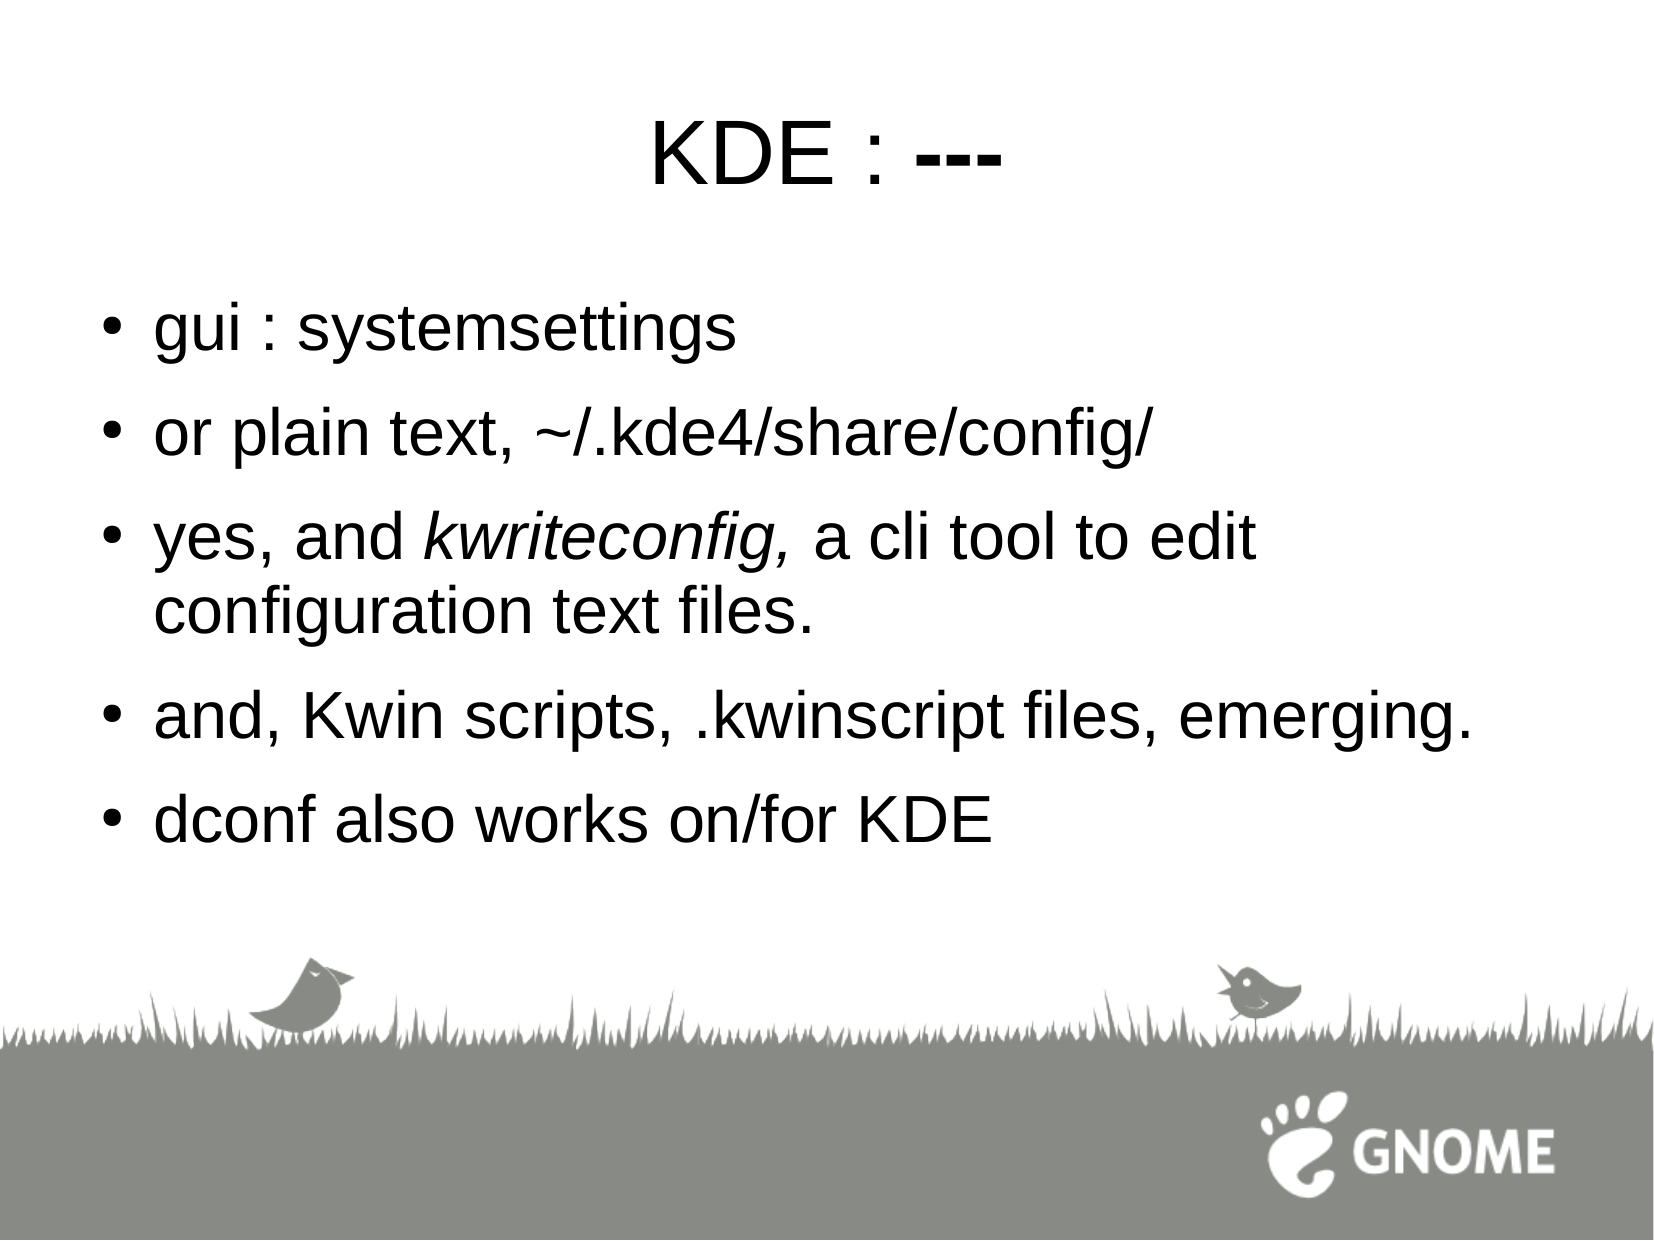

# KDE : ---
gui : systemsettings
or plain text, ~/.kde4/share/config/
yes, and kwriteconfig, a cli tool to edit configuration text files.
and, Kwin scripts, .kwinscript files, emerging.
dconf also works on/for KDE